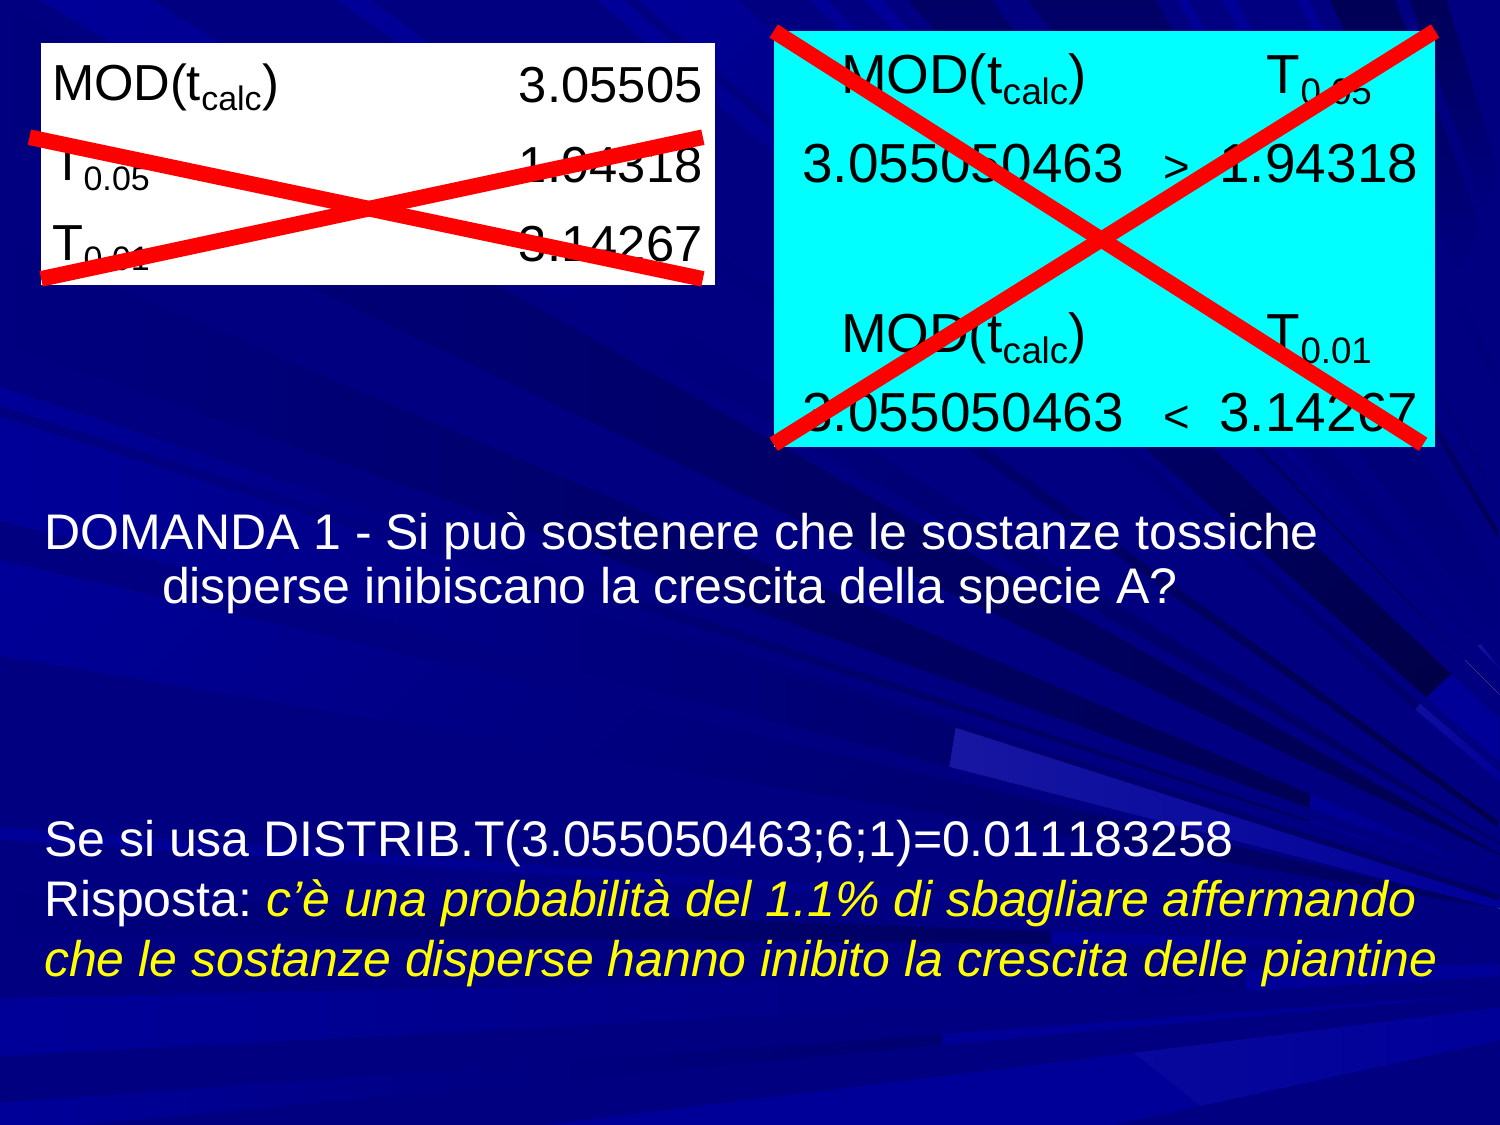

DOMANDA 1 - Si può sostenere che le sostanze tossiche disperse inibiscano la crescita della specie A?
Se si usa DISTRIB.T(3.055050463;6;1)=0.011183258
Risposta: c’è una probabilità del 1.1% di sbagliare affermando che le sostanze disperse hanno inibito la crescita delle piantine